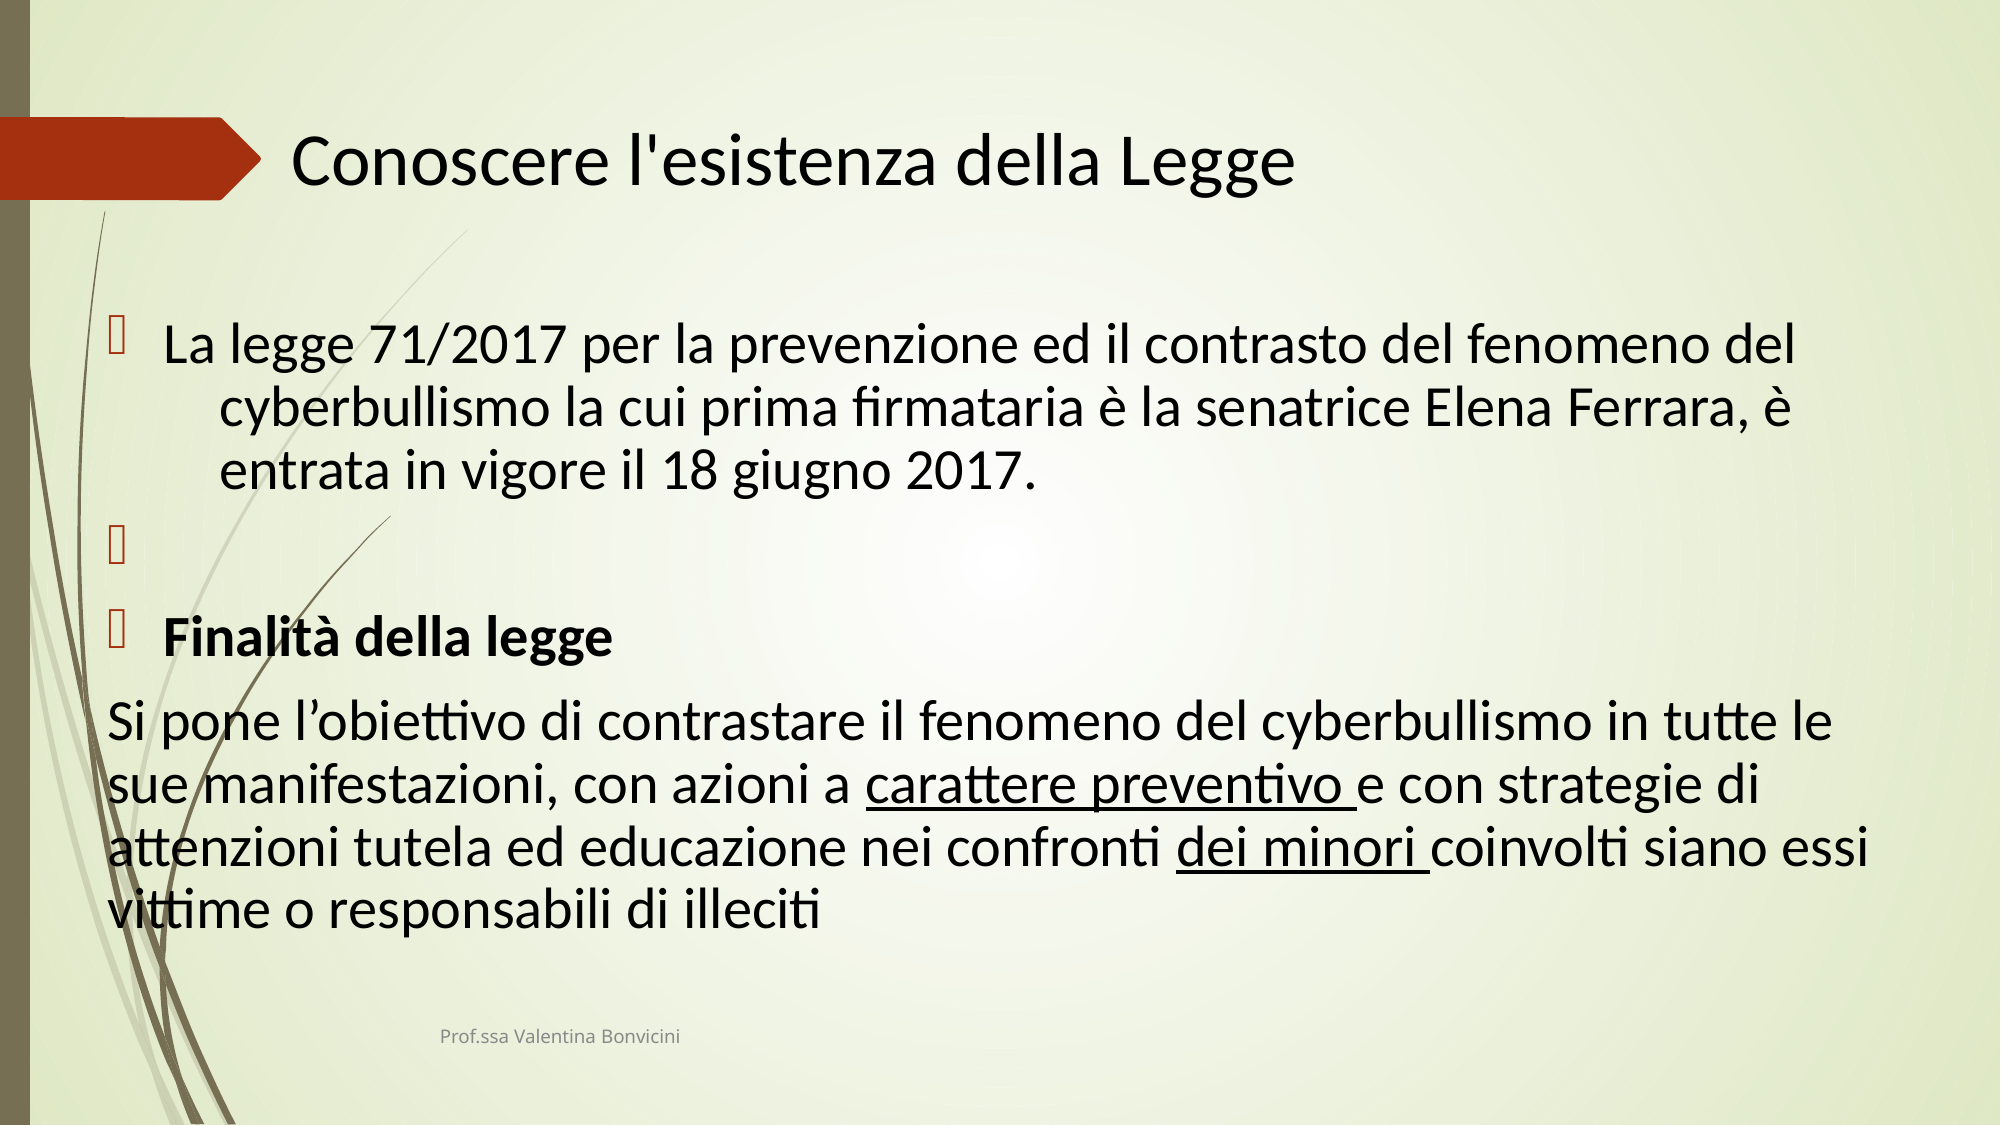

# Conoscere l'esistenza della Legge
La legge 71/2017 per la prevenzione ed il contrasto del fenomeno del cyberbullismo la cui prima firmataria è la senatrice Elena Ferrara, è entrata in vigore il 18 giugno 2017.
Finalità della legge
Si pone l’obiettivo di contrastare il fenomeno del cyberbullismo in tutte le sue manifestazioni, con azioni a carattere preventivo e con strategie di attenzioni tutela ed educazione nei confronti dei minori coinvolti siano essi vittime o responsabili di illeciti
Prof.ssa Valentina Bonvicini